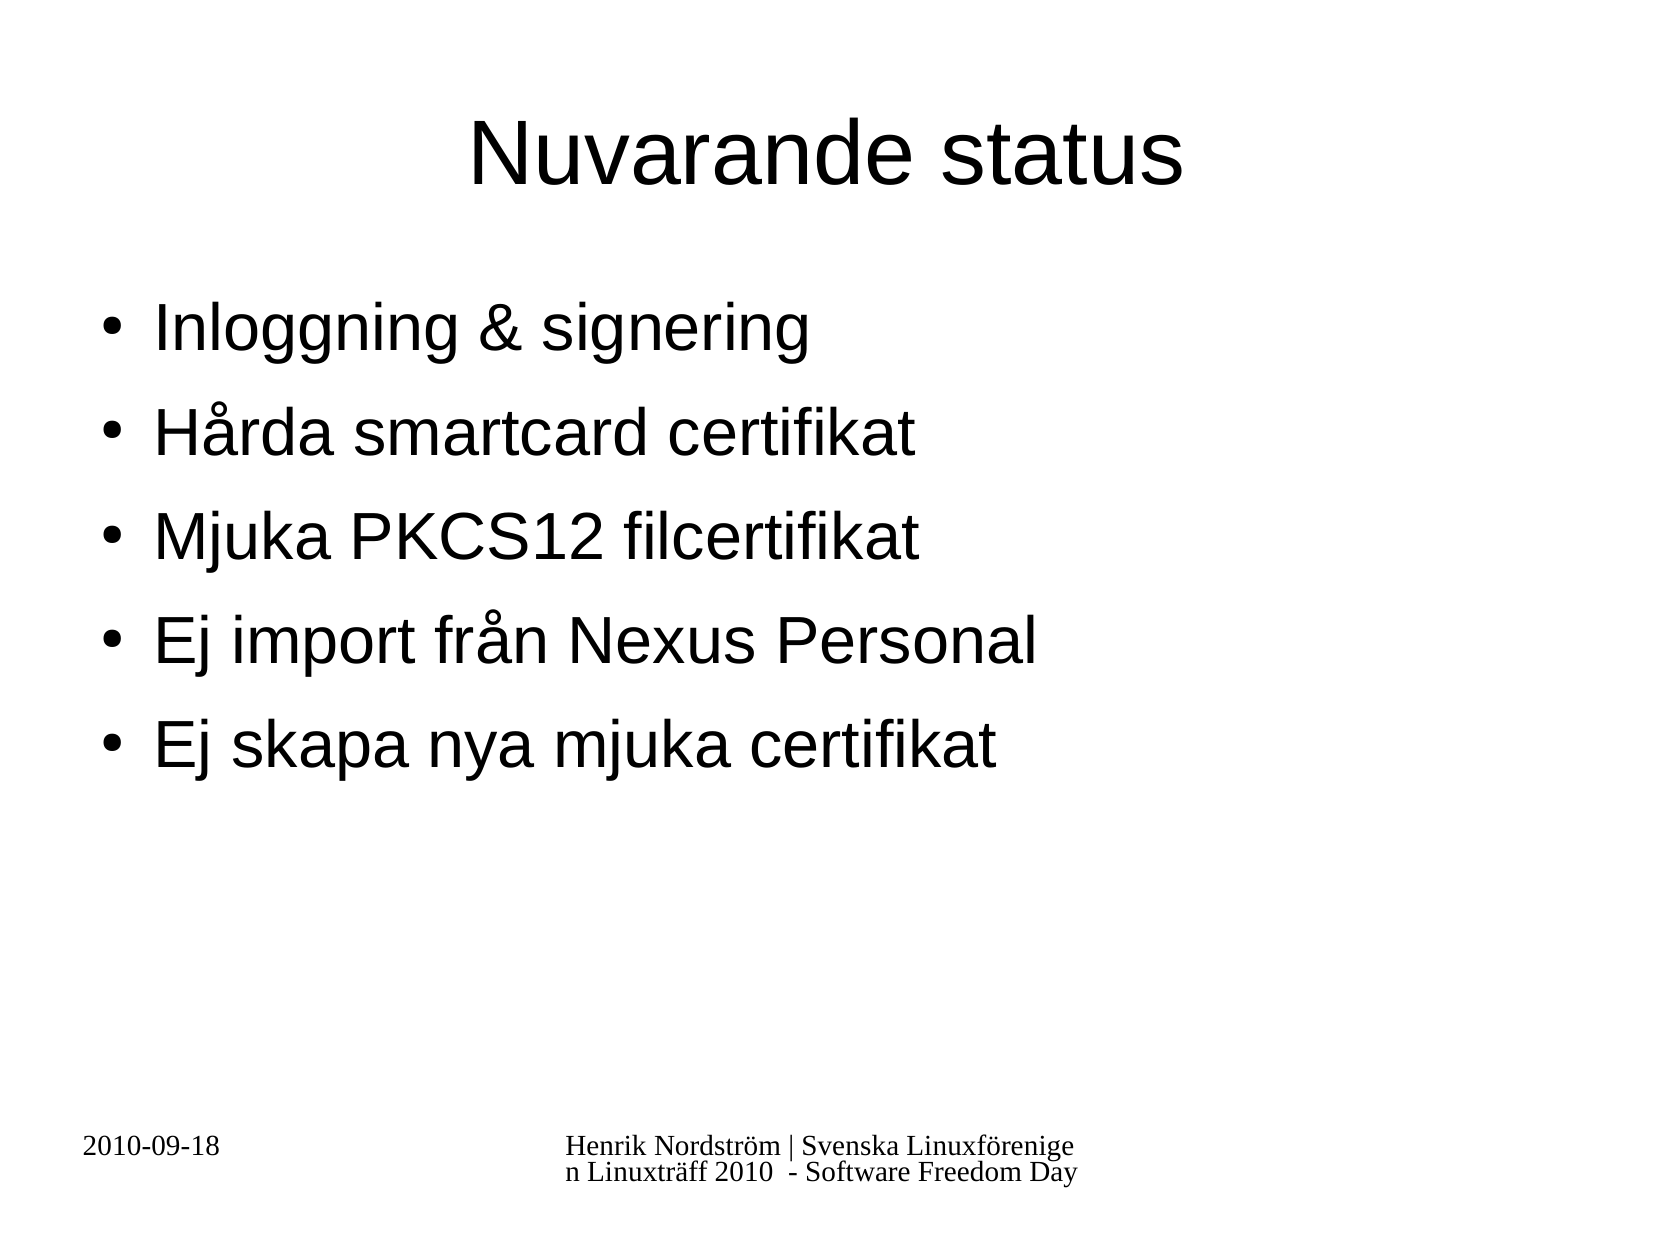

# Nuvarande status
Inloggning & signering
Hårda smartcard certifikat
Mjuka PKCS12 filcertifikat
Ej import från Nexus Personal
Ej skapa nya mjuka certifikat
2010-09-18
Henrik Nordström | Svenska Linuxförenigen Linuxträff 2010 - Software Freedom Day